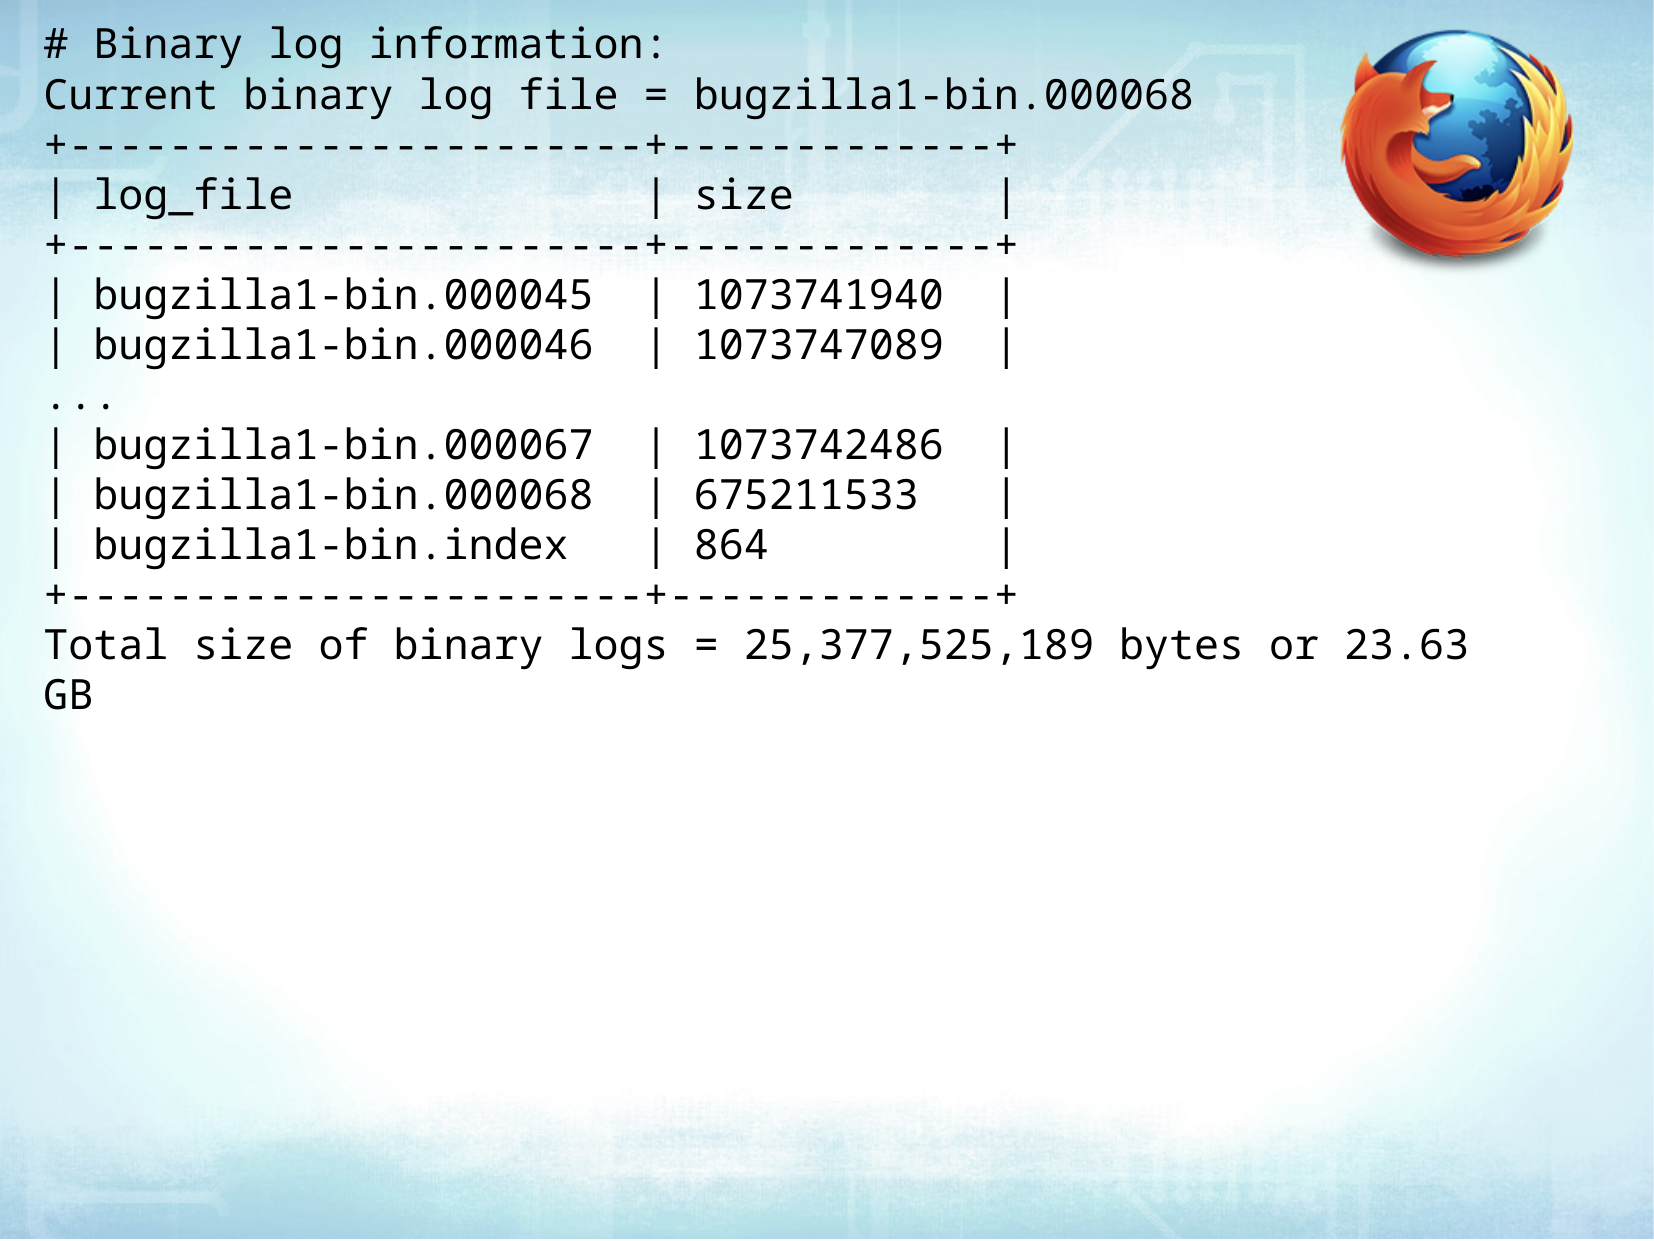

# # Binary log information:
Current binary log file = bugzilla1-bin.000068
+-----------------------+-------------+
| log_file | size |
+-----------------------+-------------+
| bugzilla1-bin.000045 | 1073741940 |
| bugzilla1-bin.000046 | 1073747089 |
...
| bugzilla1-bin.000067 | 1073742486 |
| bugzilla1-bin.000068 | 675211533 |
| bugzilla1-bin.index | 864 |
+-----------------------+-------------+
Total size of binary logs = 25,377,525,189 bytes or 23.63 GB